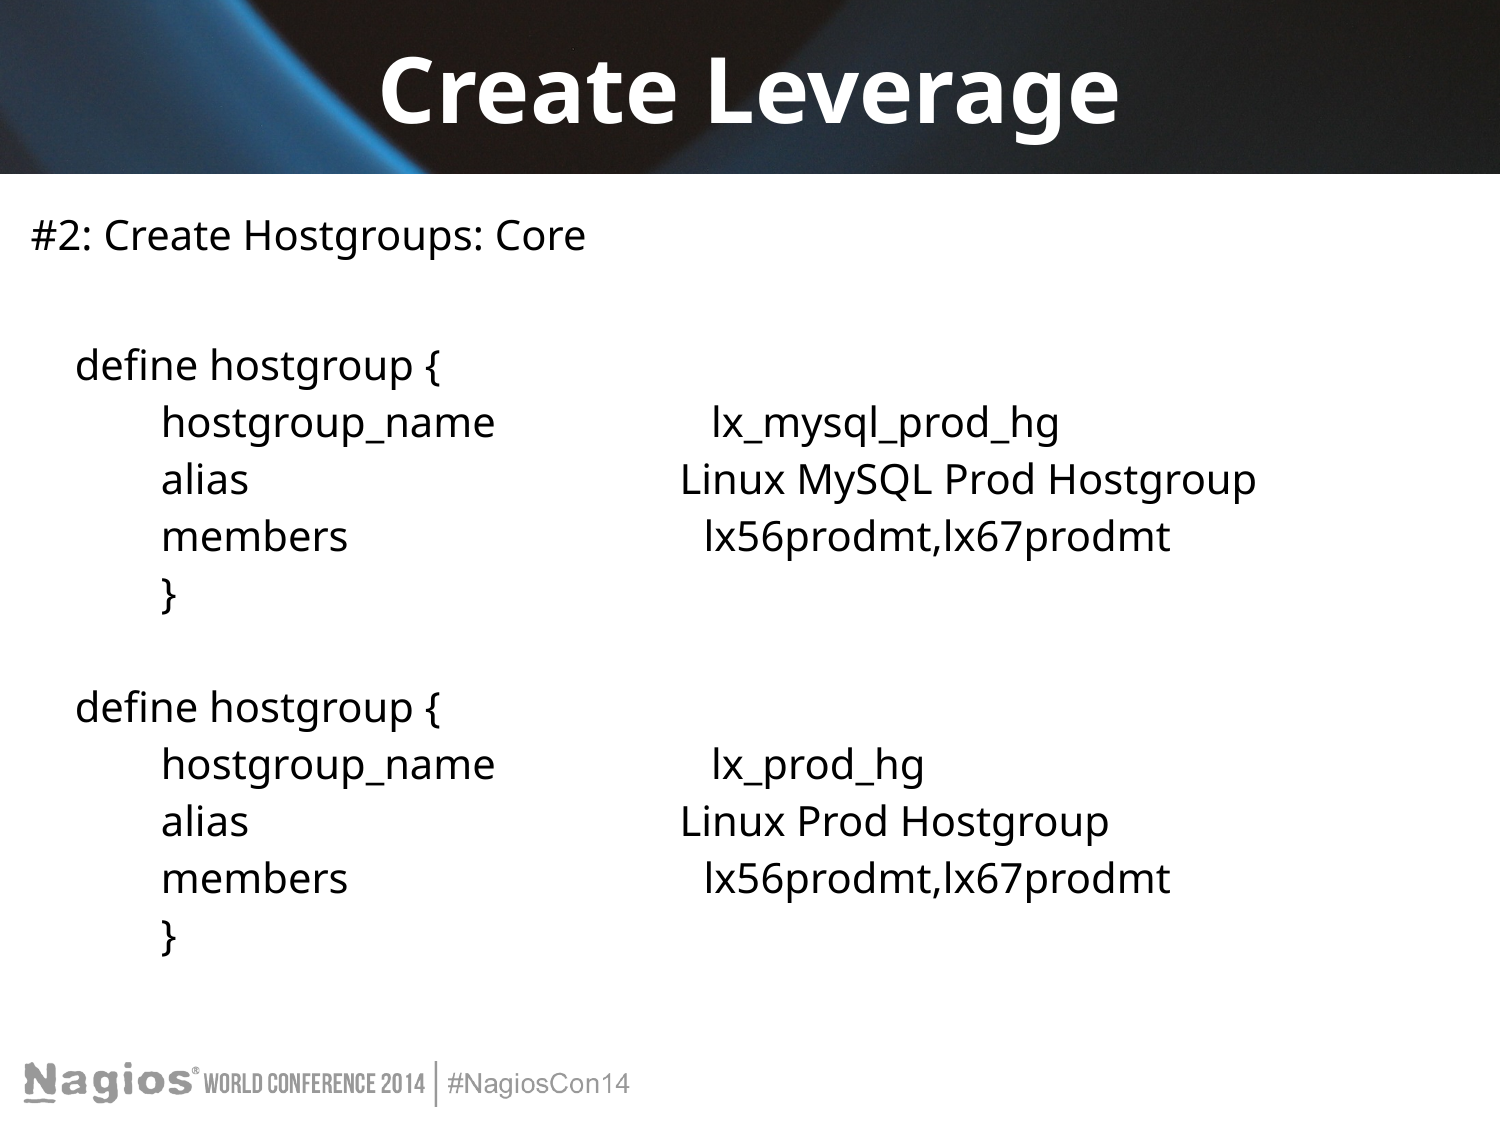

# Create Leverage
#2: Create Hostgroups: Core
define hostgroup {
 hostgroup_name lx_mysql_prod_hg
 alias Linux MySQL Prod Hostgroup
 members lx56prodmt,lx67prodmt
 }
define hostgroup {
 hostgroup_name lx_prod_hg
 alias Linux Prod Hostgroup
 members lx56prodmt,lx67prodmt
 }